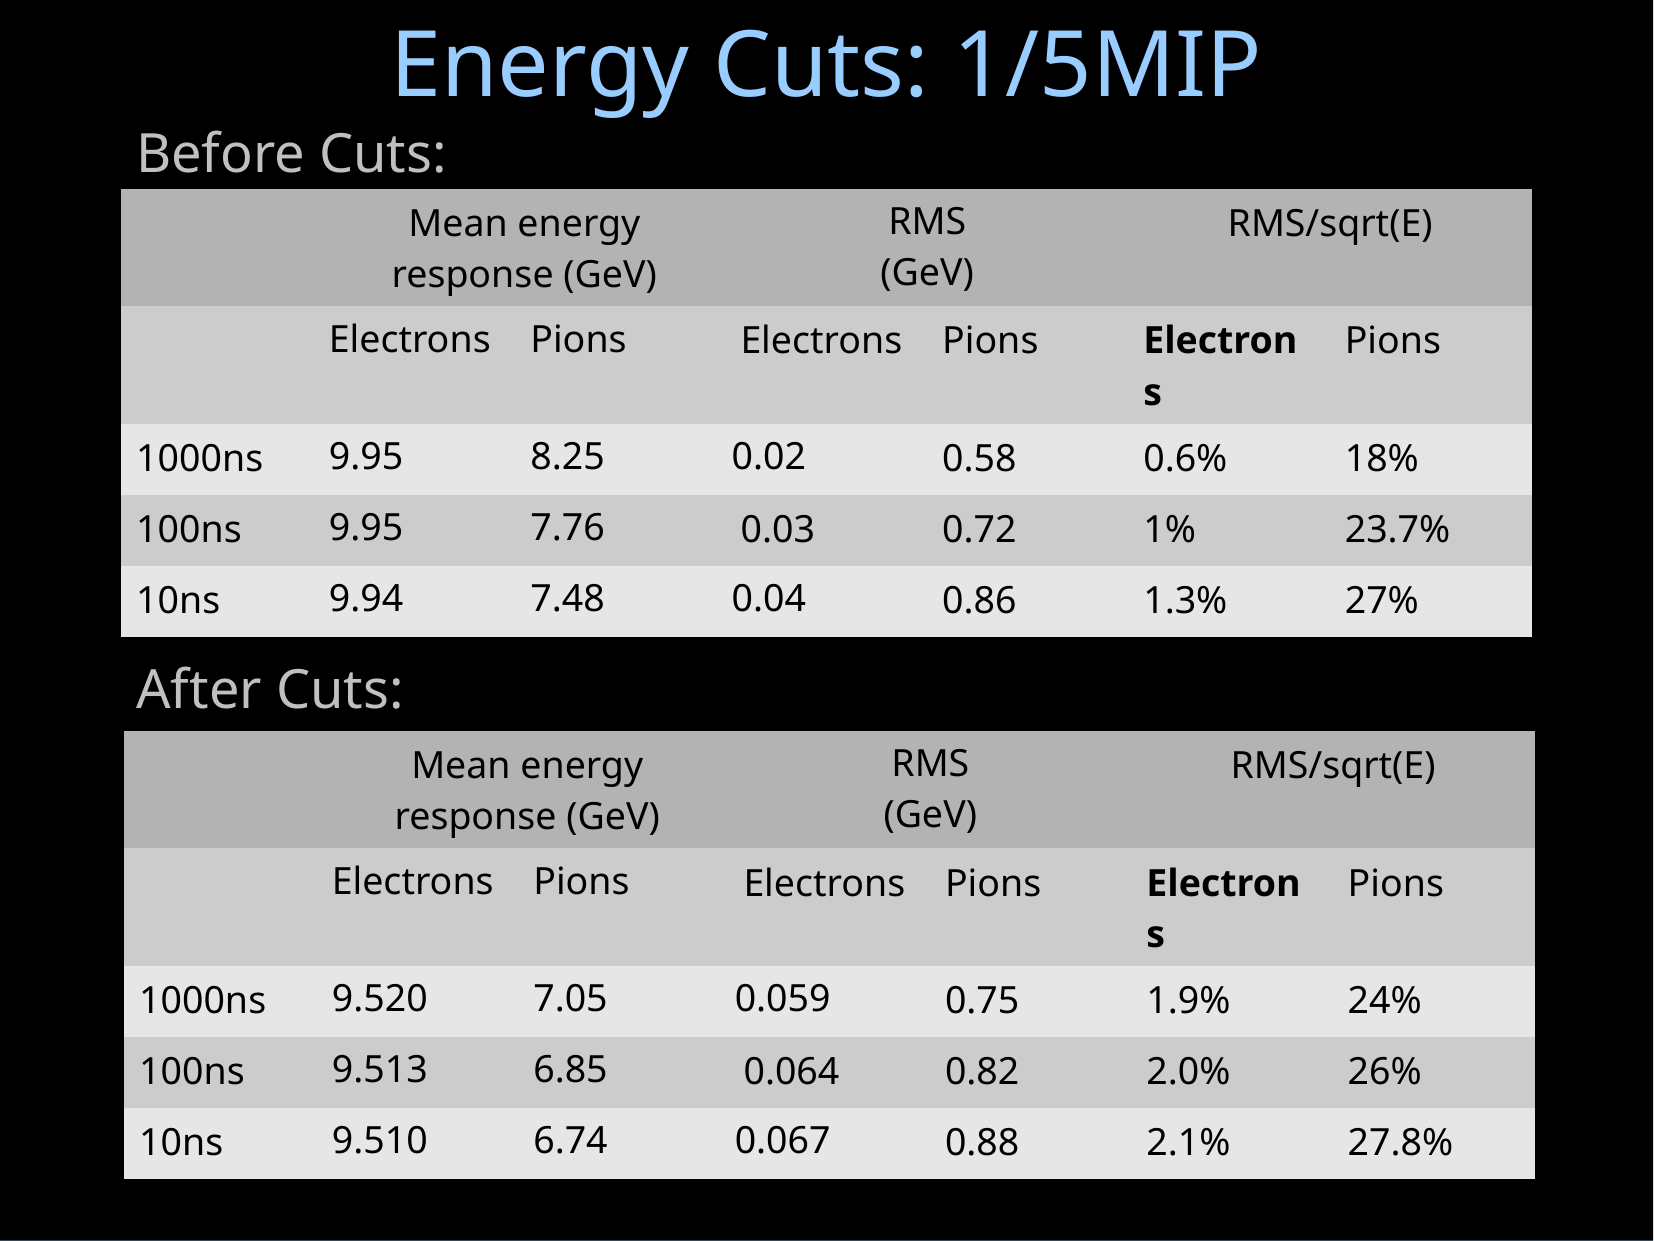

# Energy Cuts: 1/5MIP
Before Cuts:
| | Mean energy response (GeV) | | RMS (GeV) | | RMS/sqrt(E) | |
| --- | --- | --- | --- | --- | --- | --- |
| | Electrons | Pions | Electrons | Pions | Electrons | Pions |
| 1000ns | 9.95 | 8.25 | 0.02 | 0.58 | 0.6% | 18% |
| 100ns | 9.95 | 7.76 | 0.03 | 0.72 | 1% | 23.7% |
| 10ns | 9.94 | 7.48 | 0.04 | 0.86 | 1.3% | 27% |
After Cuts:
| | Mean energy response (GeV) | | RMS (GeV) | | RMS/sqrt(E) | |
| --- | --- | --- | --- | --- | --- | --- |
| | Electrons | Pions | Electrons | Pions | Electrons | Pions |
| 1000ns | 9.520 | 7.05 | 0.059 | 0.75 | 1.9% | 24% |
| 100ns | 9.513 | 6.85 | 0.064 | 0.82 | 2.0% | 26% |
| 10ns | 9.510 | 6.74 | 0.067 | 0.88 | 2.1% | 27.8% |